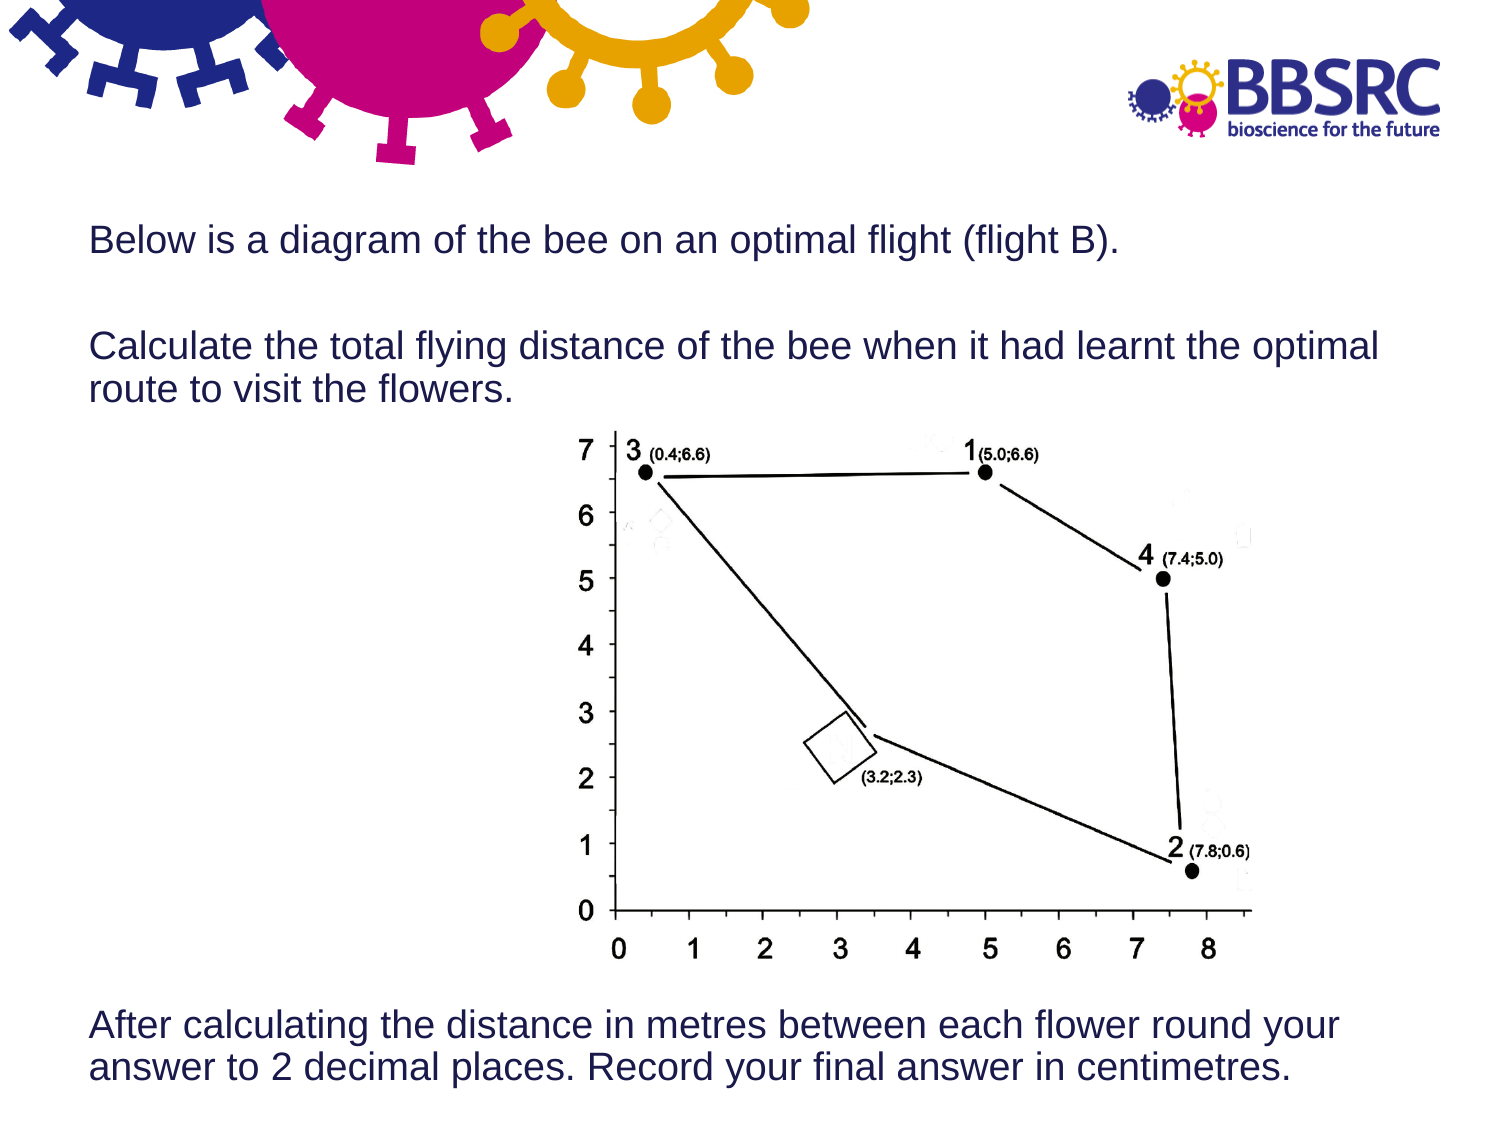

# Below is a diagram of the bee on an optimal flight (flight B).
Calculate the total flying distance of the bee when it had learnt the optimal route to visit the flowers.
After calculating the distance in metres between each flower round your answer to 2 decimal places. Record your final answer in centimetres.